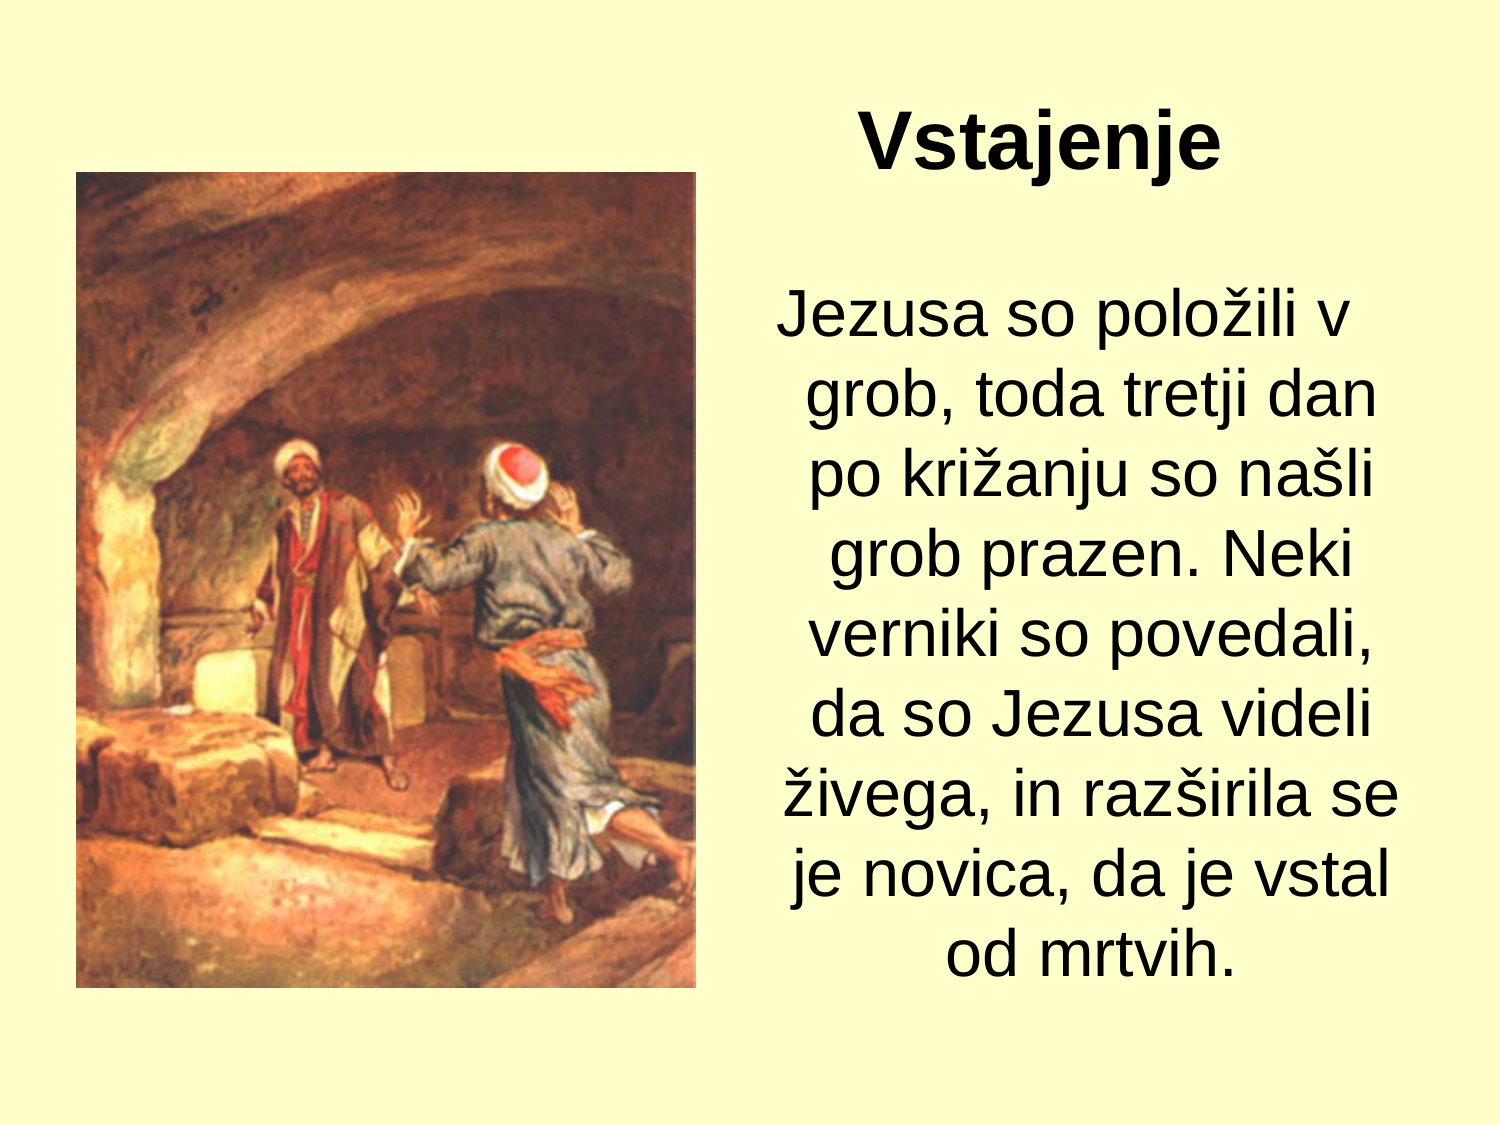

# Vstajenje
Jezusa so položili v grob, toda tretji dan po križanju so našli grob prazen. Neki verniki so povedali, da so Jezusa videli živega, in razširila se je novica, da je vstal od mrtvih.